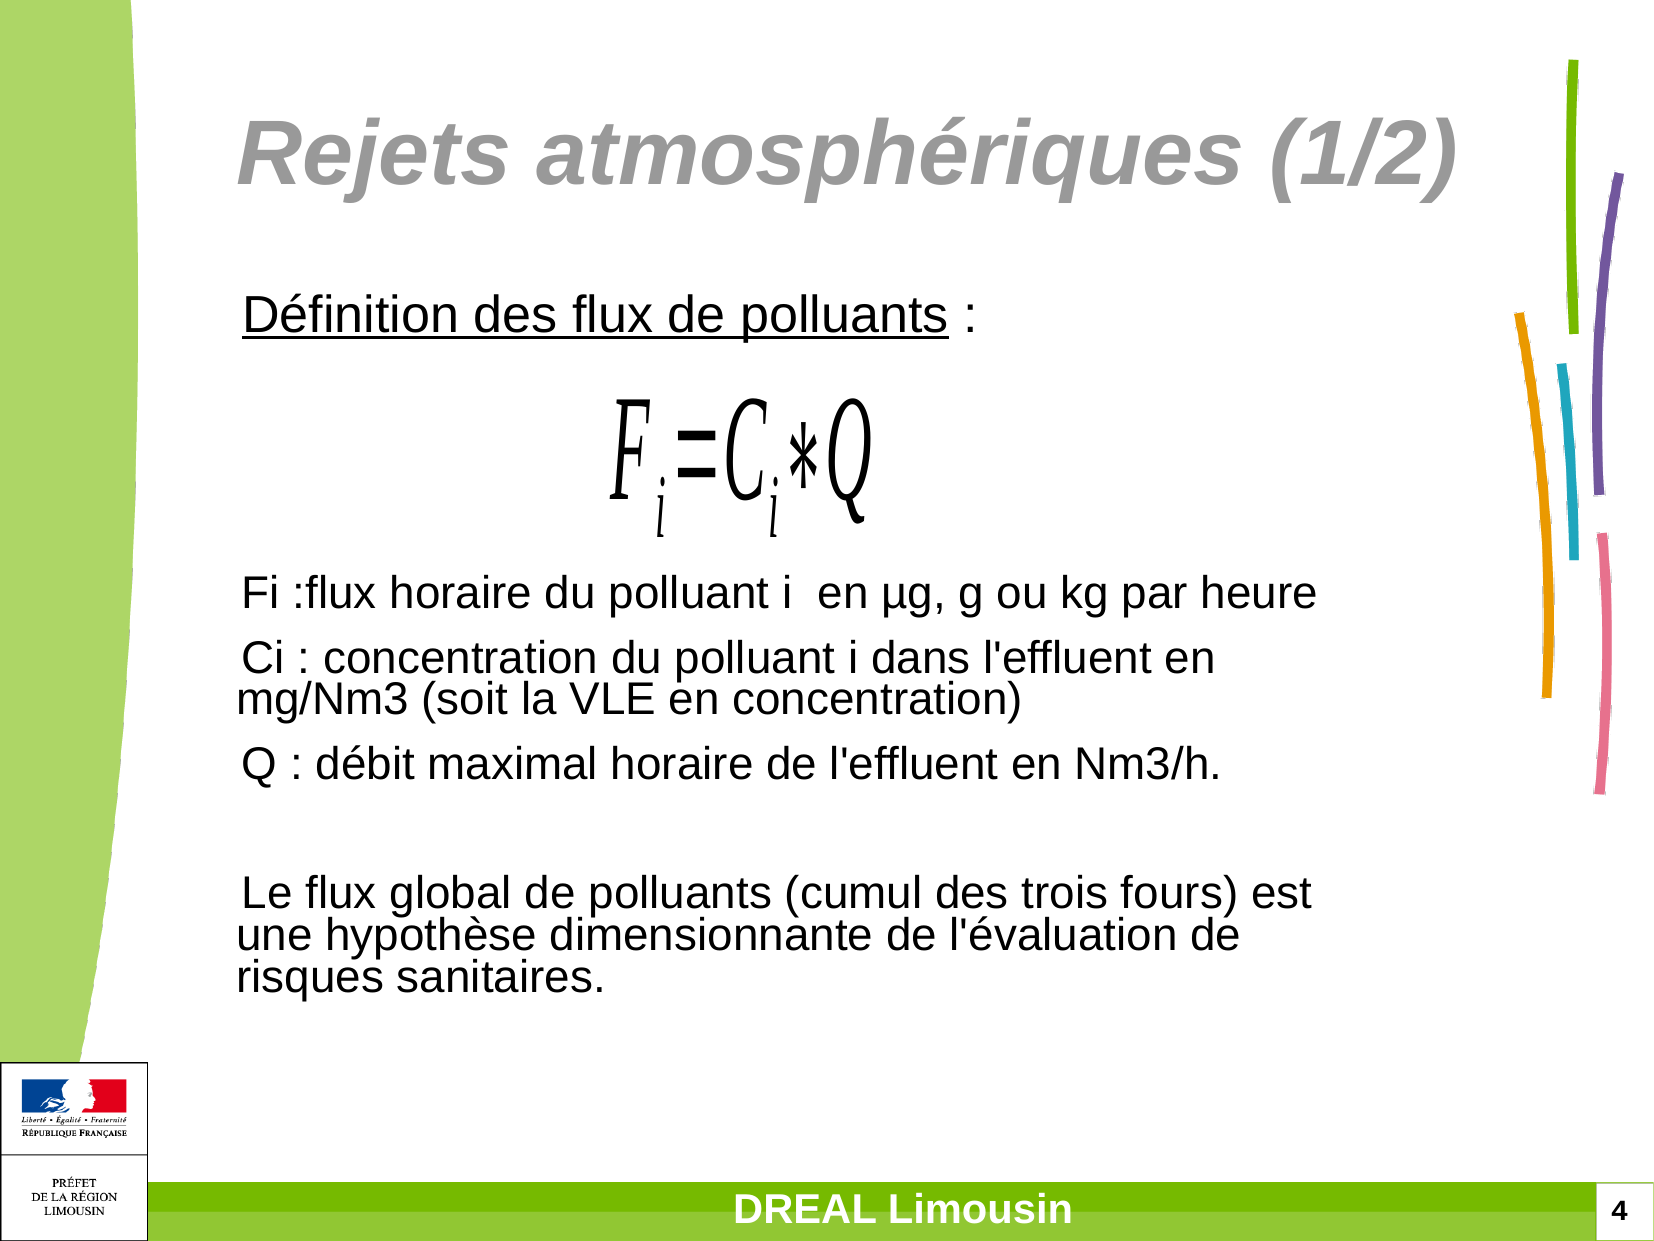

# Rejets atmosphériques (1/2)
Définition des flux de polluants :
Fi :flux horaire du polluant i en µg, g ou kg par heure
Ci : concentration du polluant i dans l'effluent en mg/Nm3 (soit la VLE en concentration)
Q : débit maximal horaire de l'effluent en Nm3/h.
Le flux global de polluants (cumul des trois fours) est une hypothèse dimensionnante de l'évaluation de risques sanitaires.
4
Assemblée générale DREAL lundi 25 mai 2009